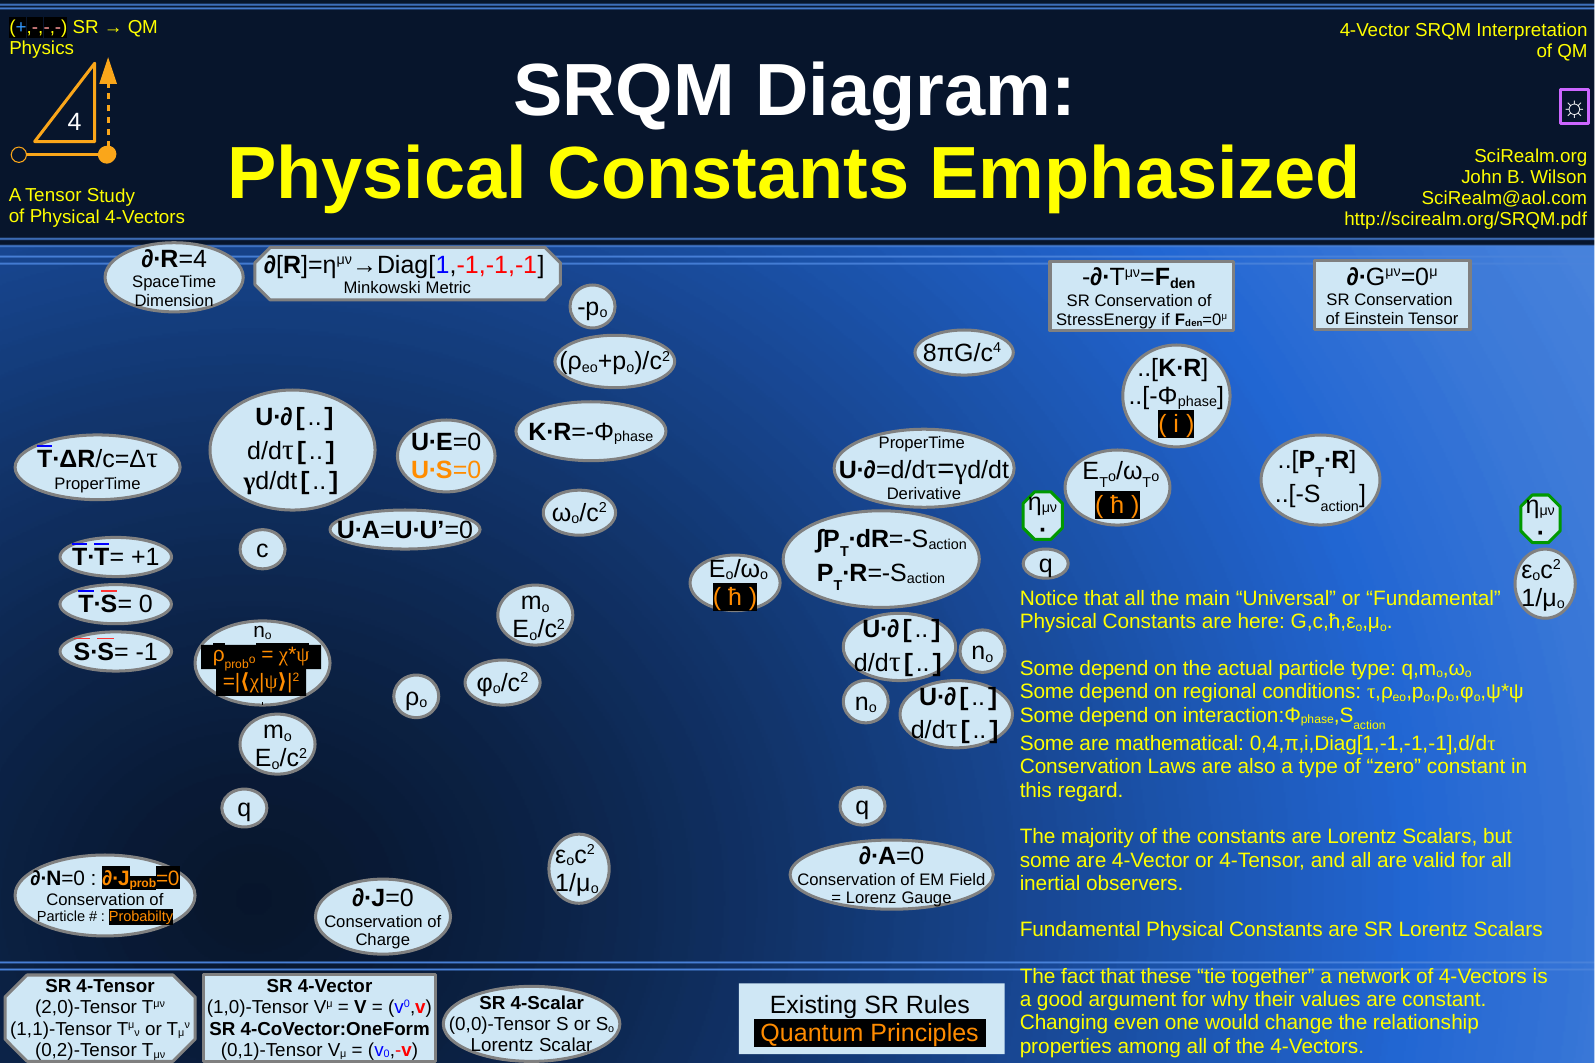

# SRQM Diagram: Physical Constants Emphasized
(+,-,-,-) SR → QM
Physics
A Tensor Study
of Physical 4-Vectors
4-Vector SRQM Interpretation
of QM
SciRealm.org
John B. Wilson
SciRealm@aol.com
http://scirealm.org/SRQM.pdf
4
☼
∂∙R=4
SpaceTime
Dimension
∂[R]=ημν→Diag[1,-1,-1,-1]
Minkowski Metric
∂∙Gμν=0μ
SR Conservation
of Einstein Tensor
-∂∙Tμν=Fden
SR Conservation of
StressEnergy if Fden=0μ
-po
8πG/c4
(ρeo+po)/c2
..[K∙R]
..[-Φphase]
( i )
 U∙∂[..]
d/dτ[..]
γd/dt[..]
K∙R=-Φphase
U∙Ε=0
U∙S=0
ProperTime
U∙∂=d/dτ=γd/dt
Derivative
T∙ΔR/c=Δτ
ProperTime
..[PT∙R]
..[-Saction]
 ETo/ωTo
( ћ )
ωo/c2
 ημν
∙
 ημν
∙
U∙A=U∙U’=0
 ∫PT∙dR=-Saction
PT∙R=-Saction
c
T∙T= +1
q
εoc2
1/μo
 Eo/ωo
( ћ )
Notice that all the main “Universal” or “Fundamental” Physical Constants are here: G,c,ћ,εo,μo.
Some depend on the actual particle type: q,mo,ωo
Some depend on regional conditions: τ,ρeo,po,ρo,φo,ψ*ψ
Some depend on interaction:Φphase,Saction
Some are mathematical: 0,4,π,i,Diag[1,-1,-1,-1],d/dτ
Conservation Laws are also a type of “zero” constant in this regard.
The majority of the constants are Lorentz Scalars, but some are 4-Vector or 4-Tensor, and all are valid for all inertial observers.
Fundamental Physical Constants are SR Lorentz Scalars
The fact that these “tie together” a network of 4-Vectors is a good argument for why their values are constant. Changing even one would change the relationship properties among all of the 4-Vectors.
T∙S= 0
mo
 Eo/c2
 U∙∂[..]
d/dτ[..]
no
ρprobo = χ*ψ
=|⟨χ|ψ⟩|2
no
S∙S= -1
φo/c2
ρo
no
 U∙∂[..]
d/dτ[..]
mo
 Eo/c2
q
q
εoc2
1/μo
∂∙A=0
Conservation of EM Field
= Lorenz Gauge
∂∙N=0 : ∂∙Jprob=0
Conservation of
Particle # : Probabilty
∂∙J=0
Conservation of
Charge
SR 4-Tensor
(2,0)-Tensor Tμν
(1,1)-Tensor Tμν or Tμν
(0,2)-Tensor Tμν
SR 4-Vector
(1,0)-Tensor Vμ = V = (v0,v)
SR 4-CoVector:OneForm
(0,1)-Tensor Vμ = (v0,-v)
Existing SR Rules
 Quantum Principles
SR 4-Scalar
(0,0)-Tensor S or So
Lorentz Scalar